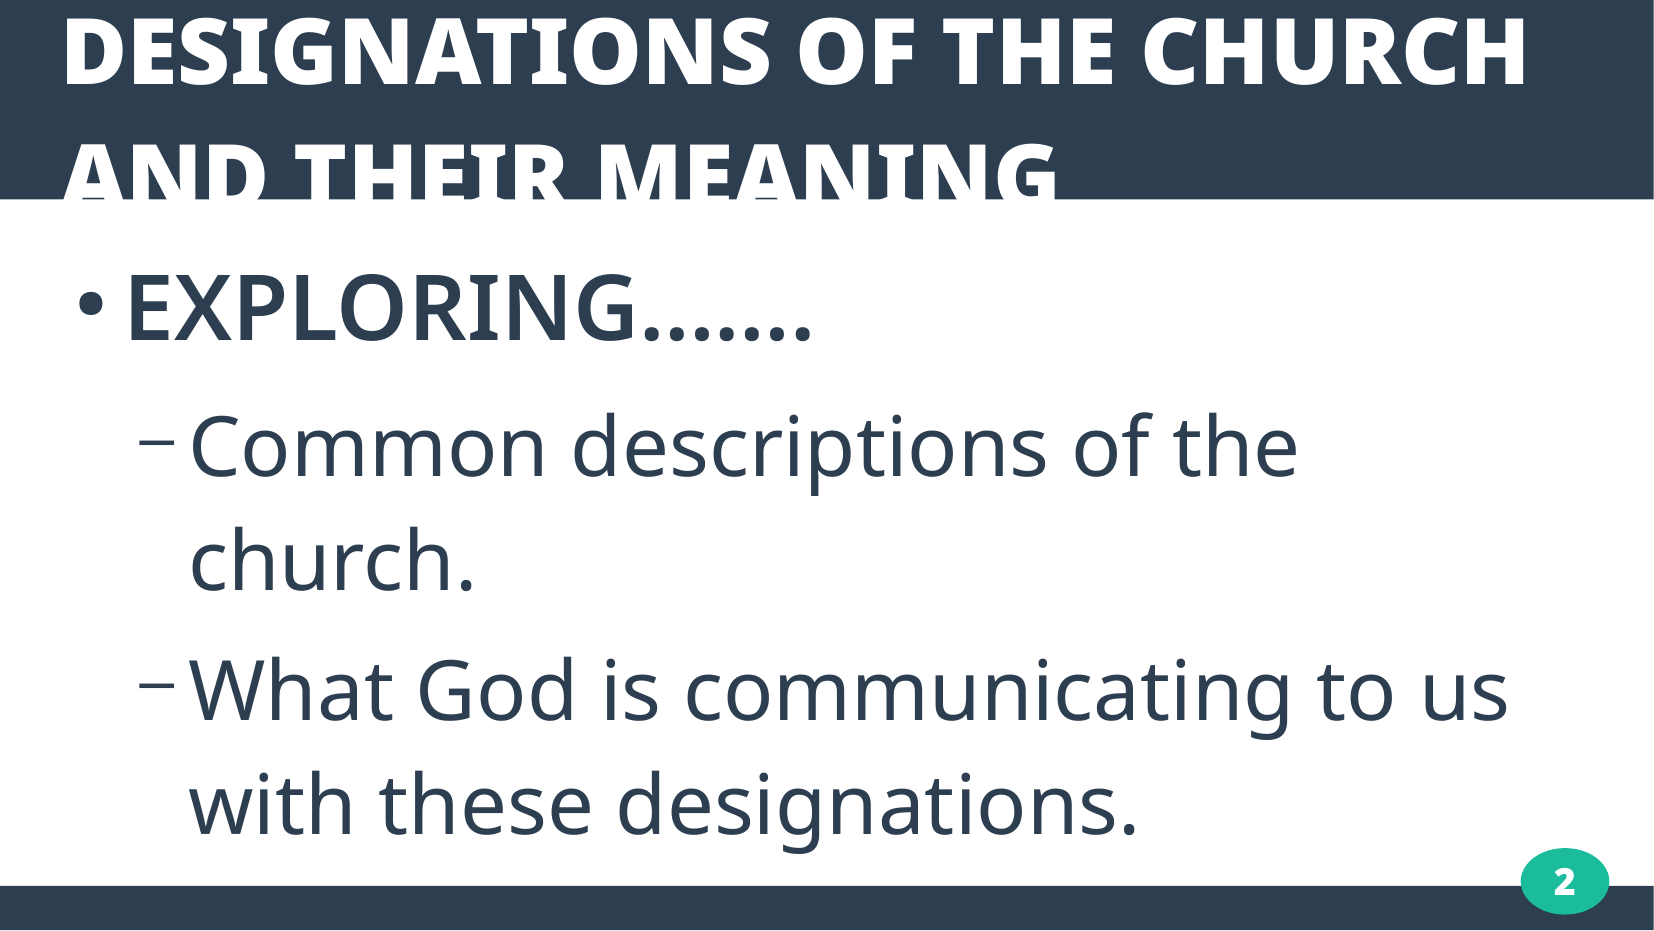

# DESIGNATIONS OF THE CHURCH AND THEIR MEANING
EXPLORING…….
Common descriptions of the church.
What God is communicating to us with these designations.
2